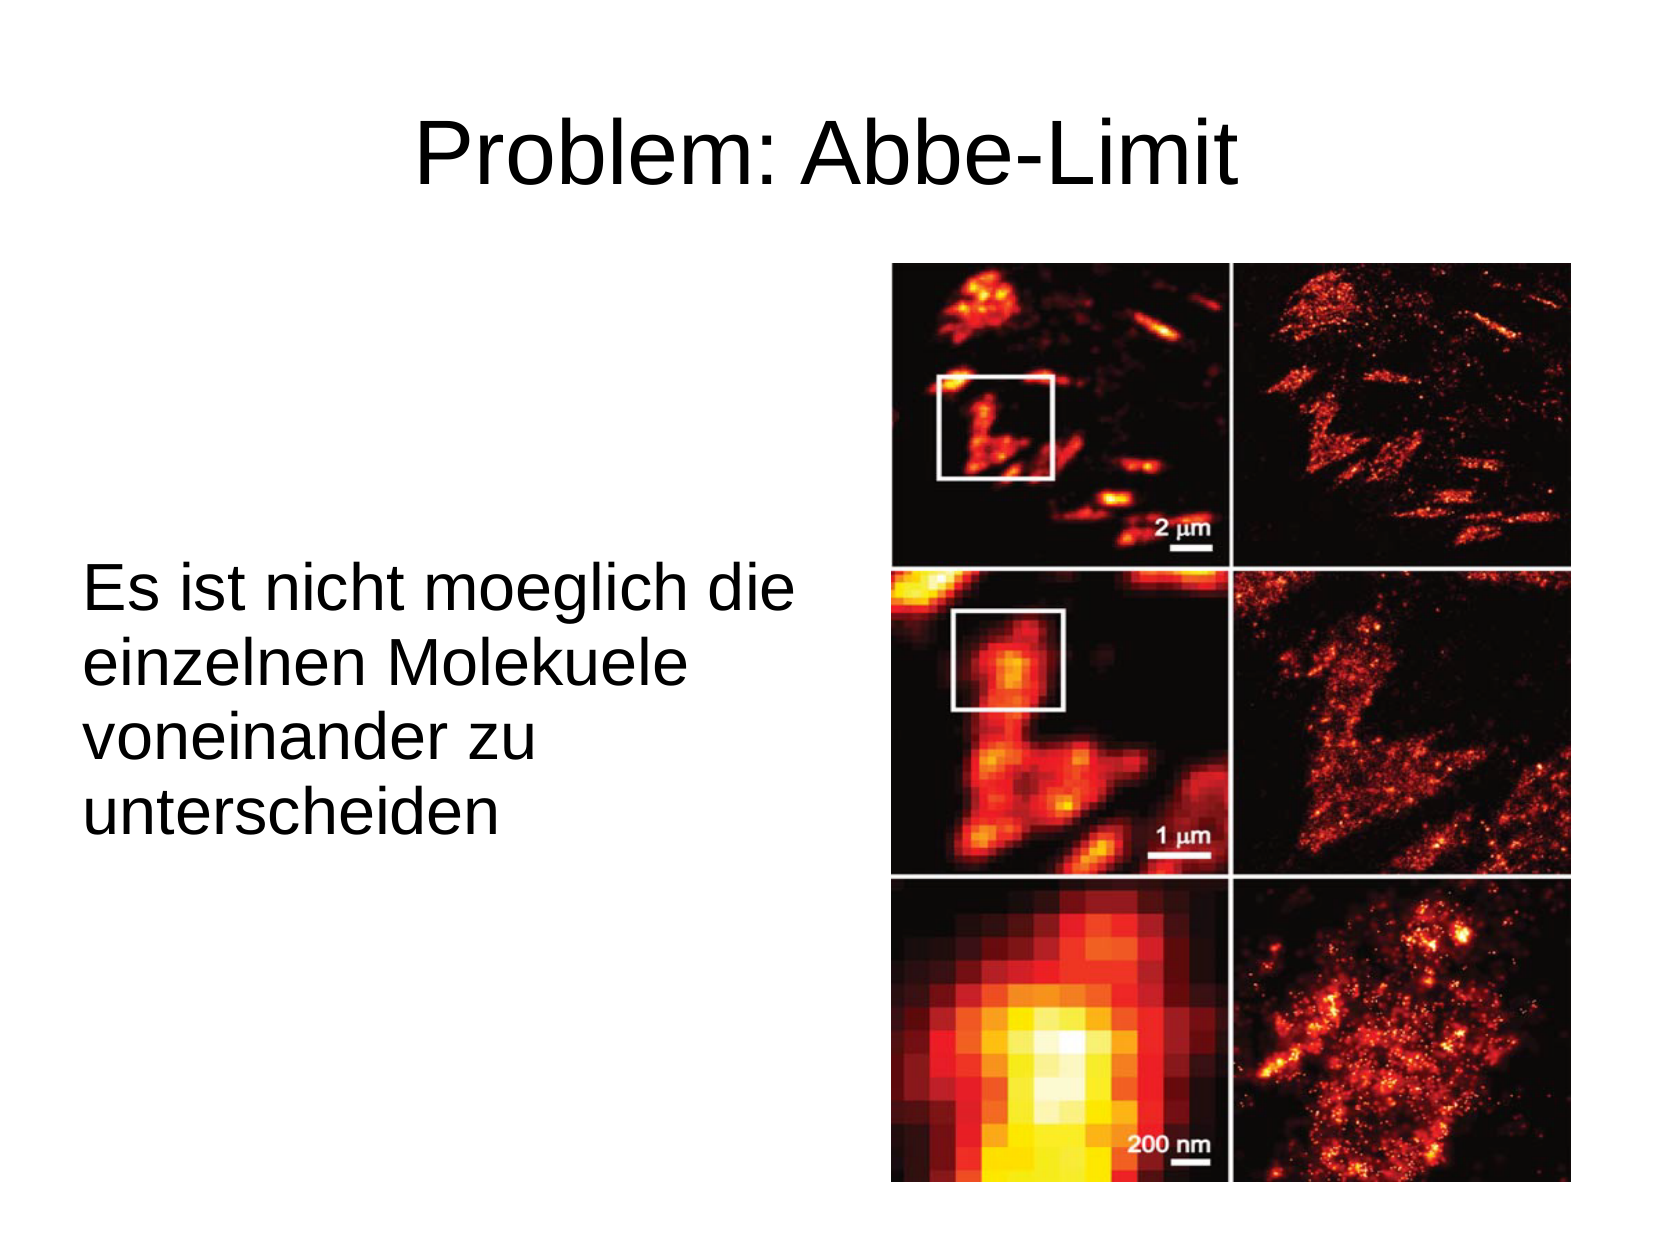

# Problem: Abbe-Limit
Es ist nicht moeglich die einzelnen Molekuele voneinander zu unterscheiden